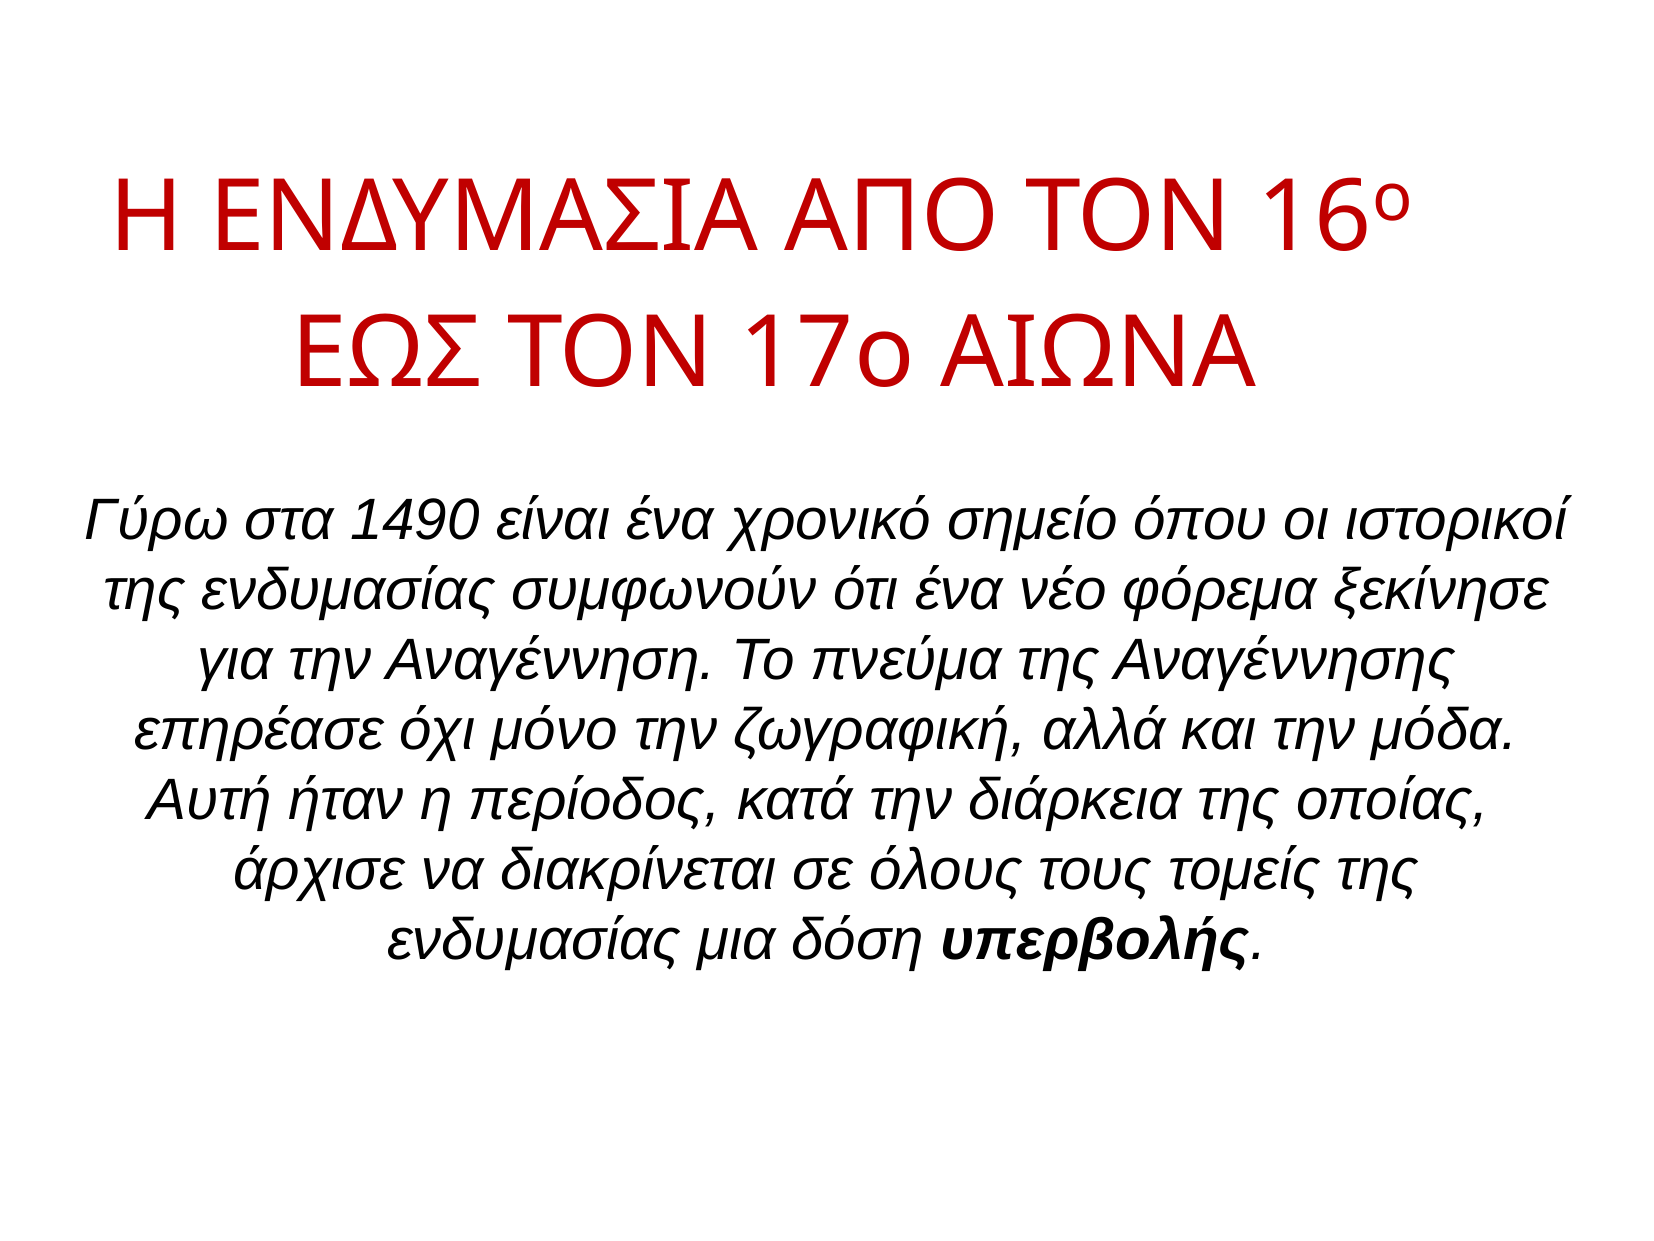

Η ΕΝΔΥΜΑΣΙΑ ΑΠΟ ΤΟΝ 16ο ΕΩΣ ΤΟΝ 17ο ΑΙΩΝΑ
# Γύρω στα 1490 είναι ένα χρονικό σημείο όπου οι ιστορικοί της ενδυμασίας συμφωνούν ότι ένα νέο φόρεμα ξεκίνησε για την Αναγέννηση. Το πνεύμα της Αναγέννησης επηρέασε όχι μόνο την ζωγραφική, αλλά και την μόδα. Αυτή ήταν η περίοδος, κατά την διάρκεια της οποίας, άρχισε να διακρίνεται σε όλους τους τομείς της ενδυμασίας μια δόση υπερβολής.